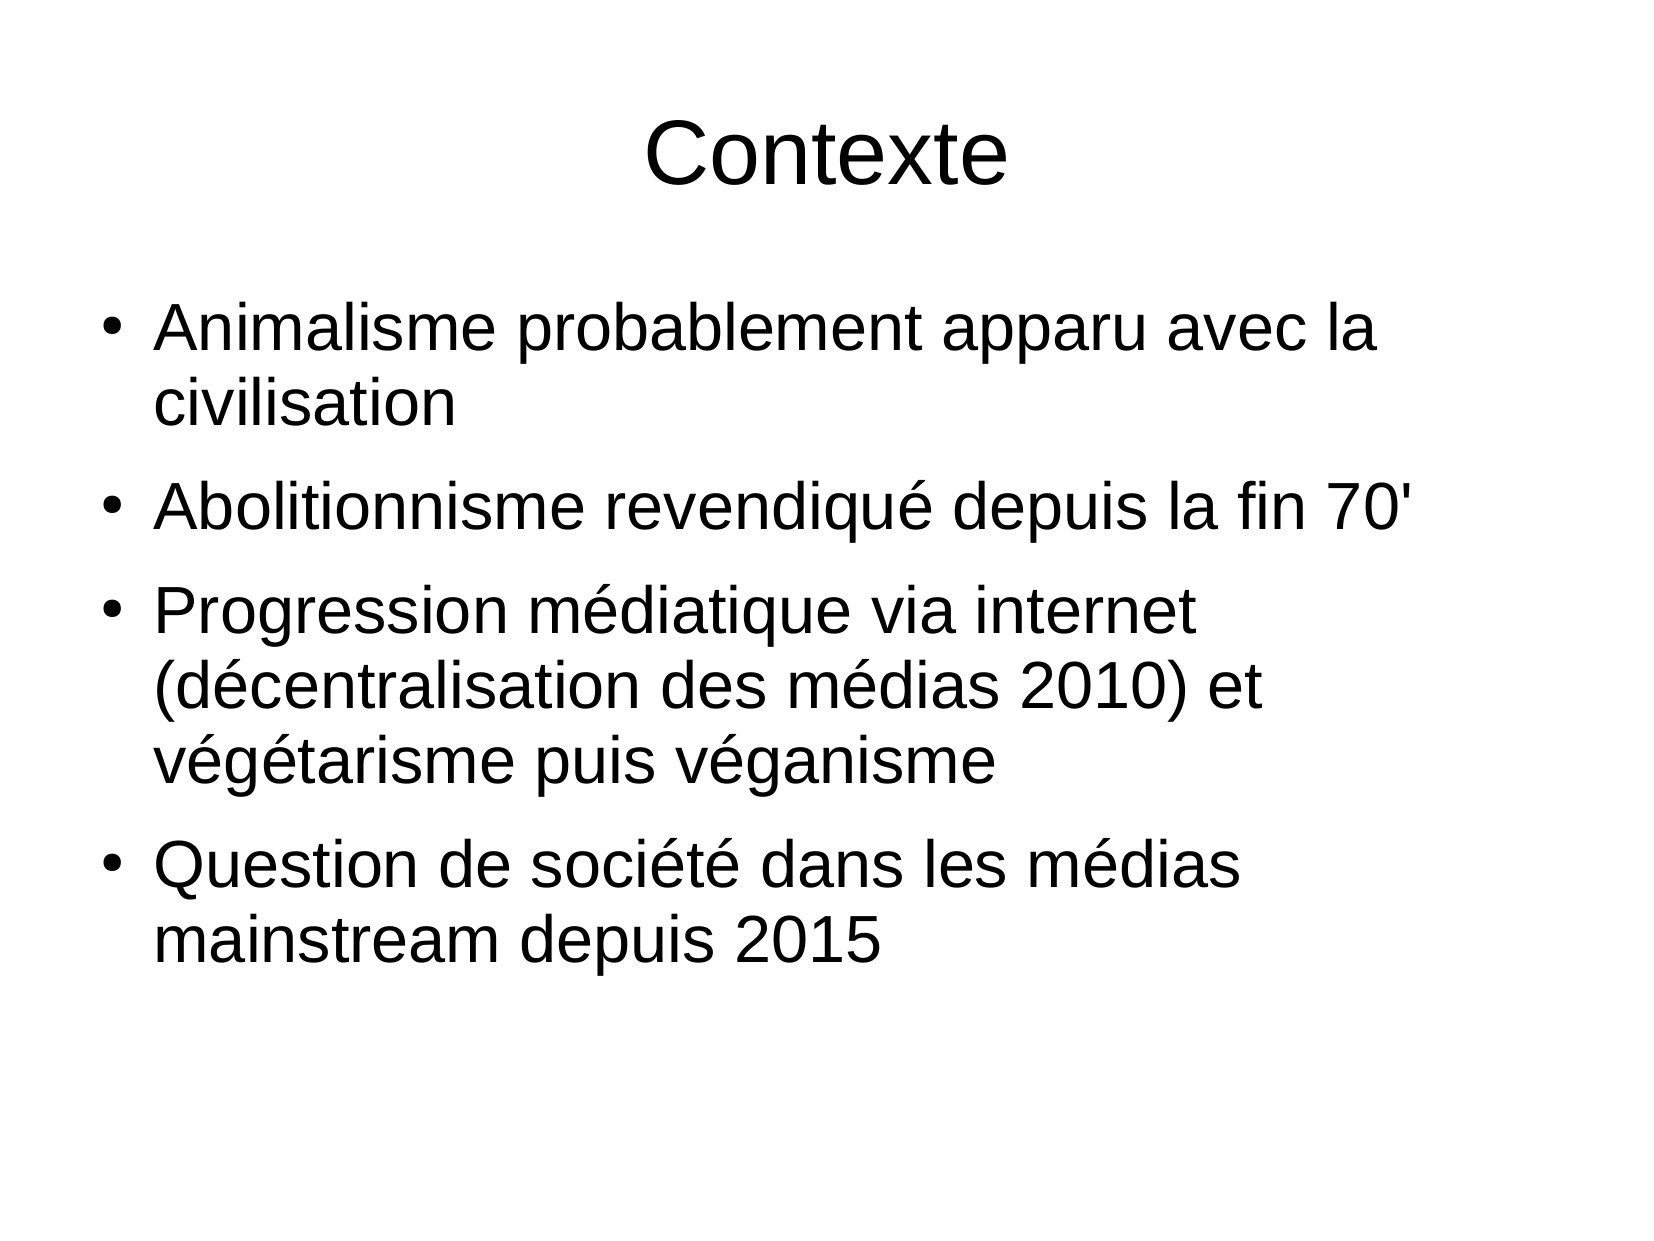

# Contexte
Animalisme probablement apparu avec la civilisation
Abolitionnisme revendiqué depuis la fin 70'
Progression médiatique via internet (décentralisation des médias 2010) et végétarisme puis véganisme
Question de société dans les médias mainstream depuis 2015